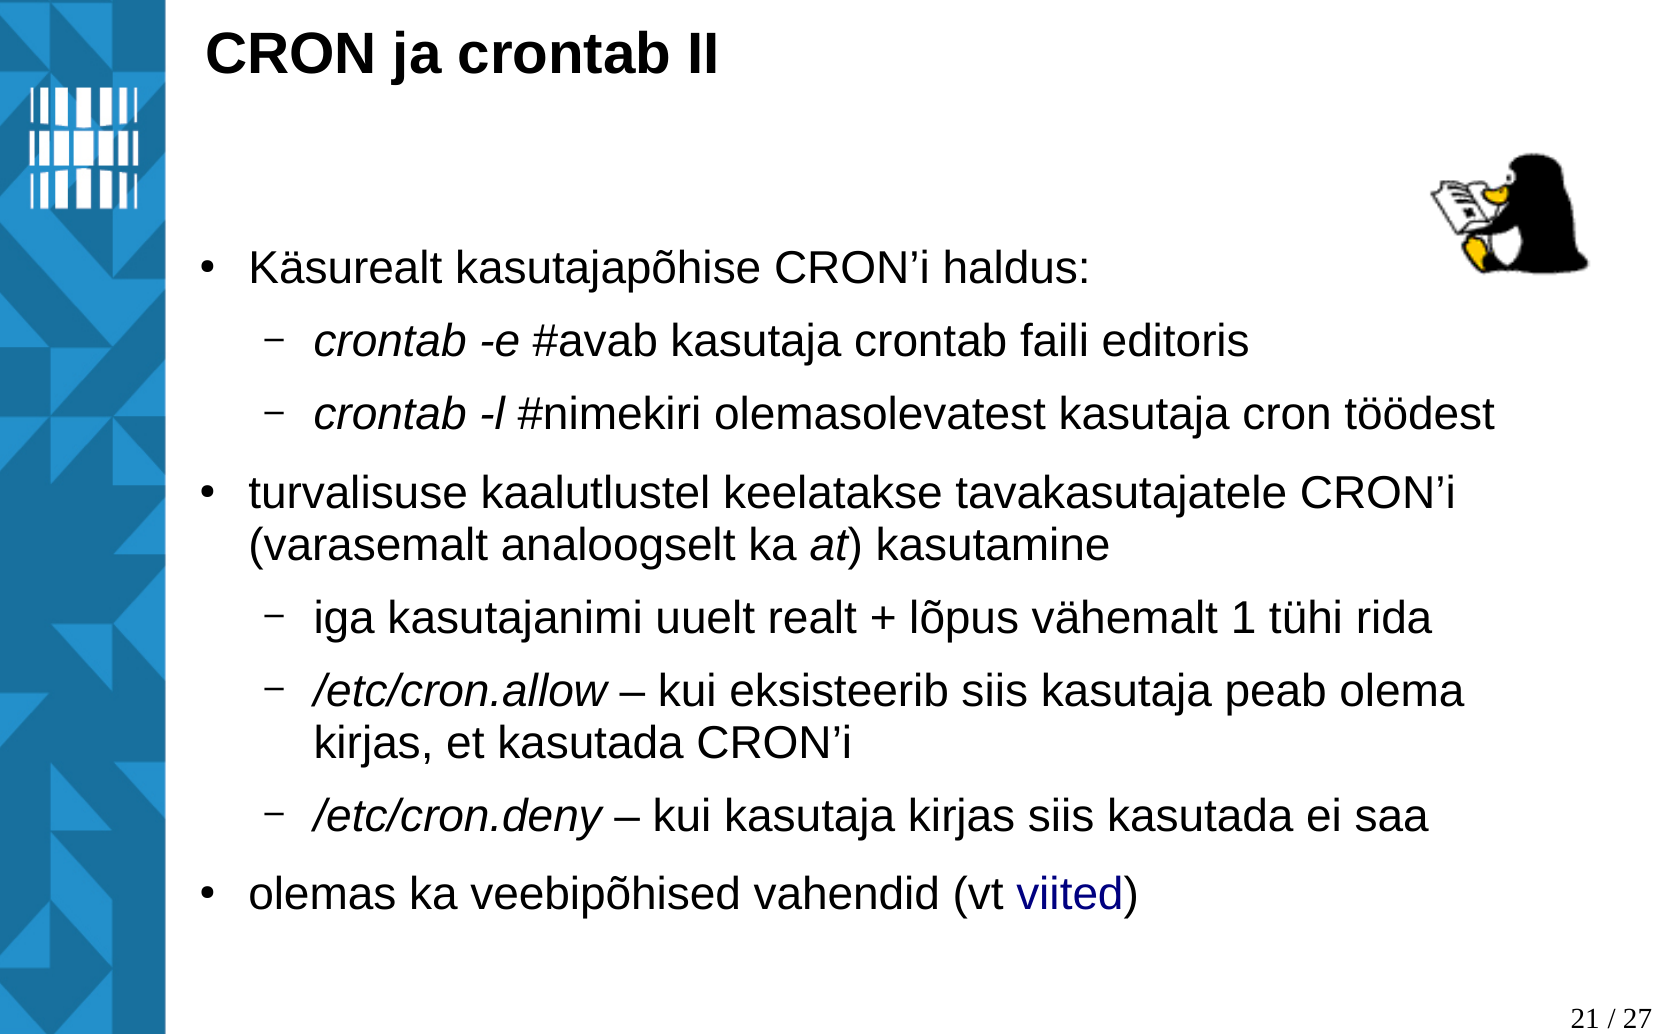

# CRON ja crontab II
Käsurealt kasutajapõhise CRON’i haldus:
crontab -e #avab kasutaja crontab faili editoris
crontab -l #nimekiri olemasolevatest kasutaja cron töödest
turvalisuse kaalutlustel keelatakse tavakasutajatele CRON’i (varasemalt analoogselt ka at) kasutamine
iga kasutajanimi uuelt realt + lõpus vähemalt 1 tühi rida
/etc/cron.allow – kui eksisteerib siis kasutaja peab olema kirjas, et kasutada CRON’i
/etc/cron.deny – kui kasutaja kirjas siis kasutada ei saa
olemas ka veebipõhised vahendid (vt viited)